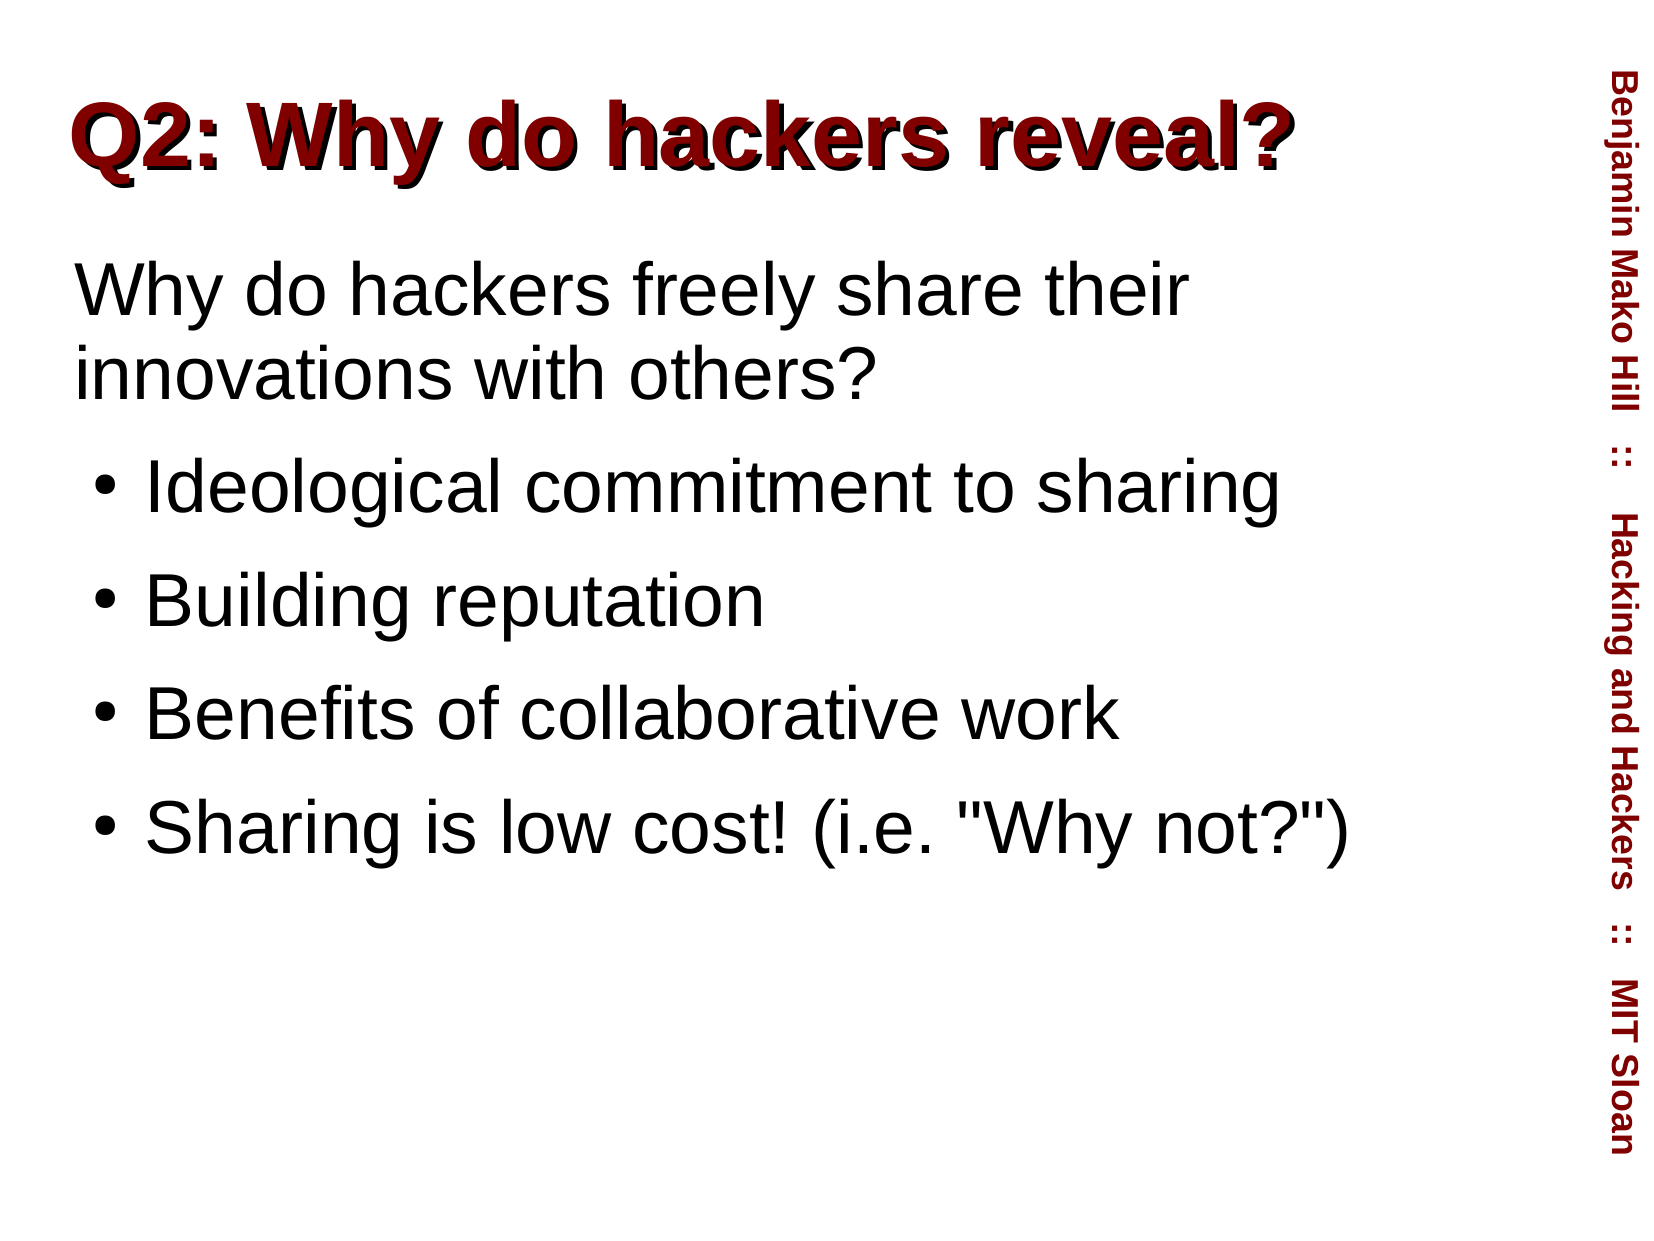

# Q2: Why do hackers reveal?
Why do hackers freely share their innovations with others?
Ideological commitment to sharing
Building reputation
Benefits of collaborative work
Sharing is low cost! (i.e. "Why not?")